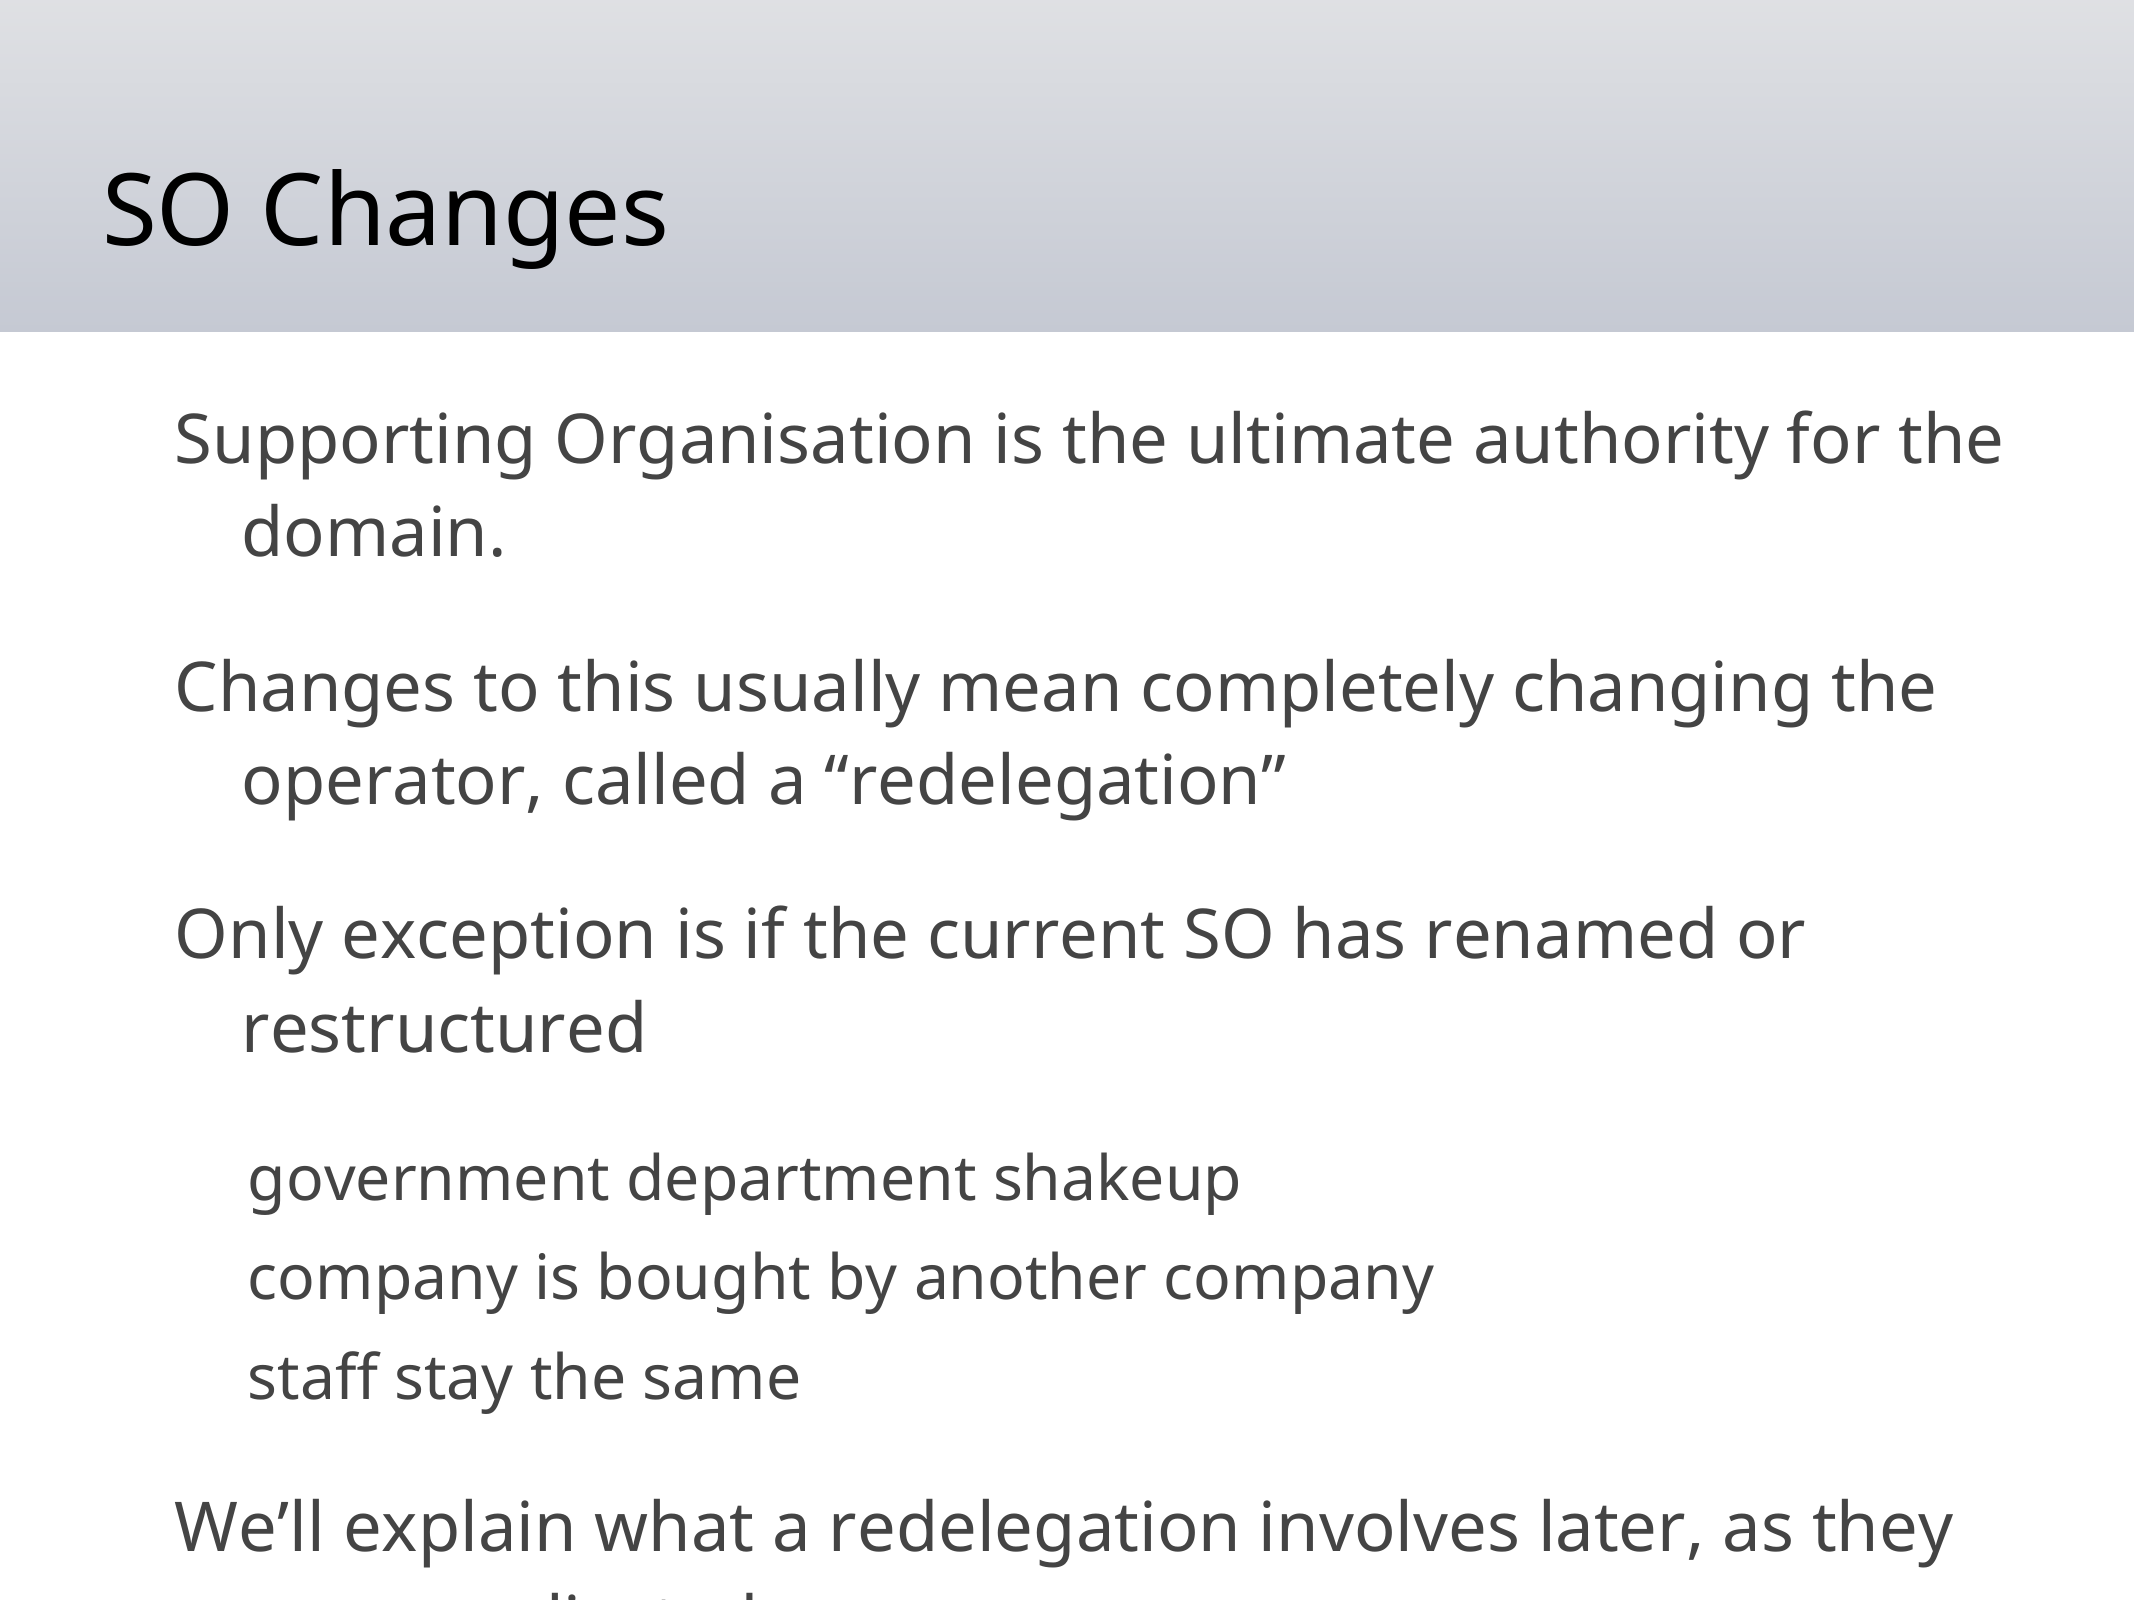

# SO Changes
Supporting Organisation is the ultimate authority for the domain.
Changes to this usually mean completely changing the operator, called a “redelegation”
Only exception is if the current SO has renamed or restructured
government department shakeup
company is bought by another company
staff stay the same
We’ll explain what a redelegation involves later, as they are complicated.